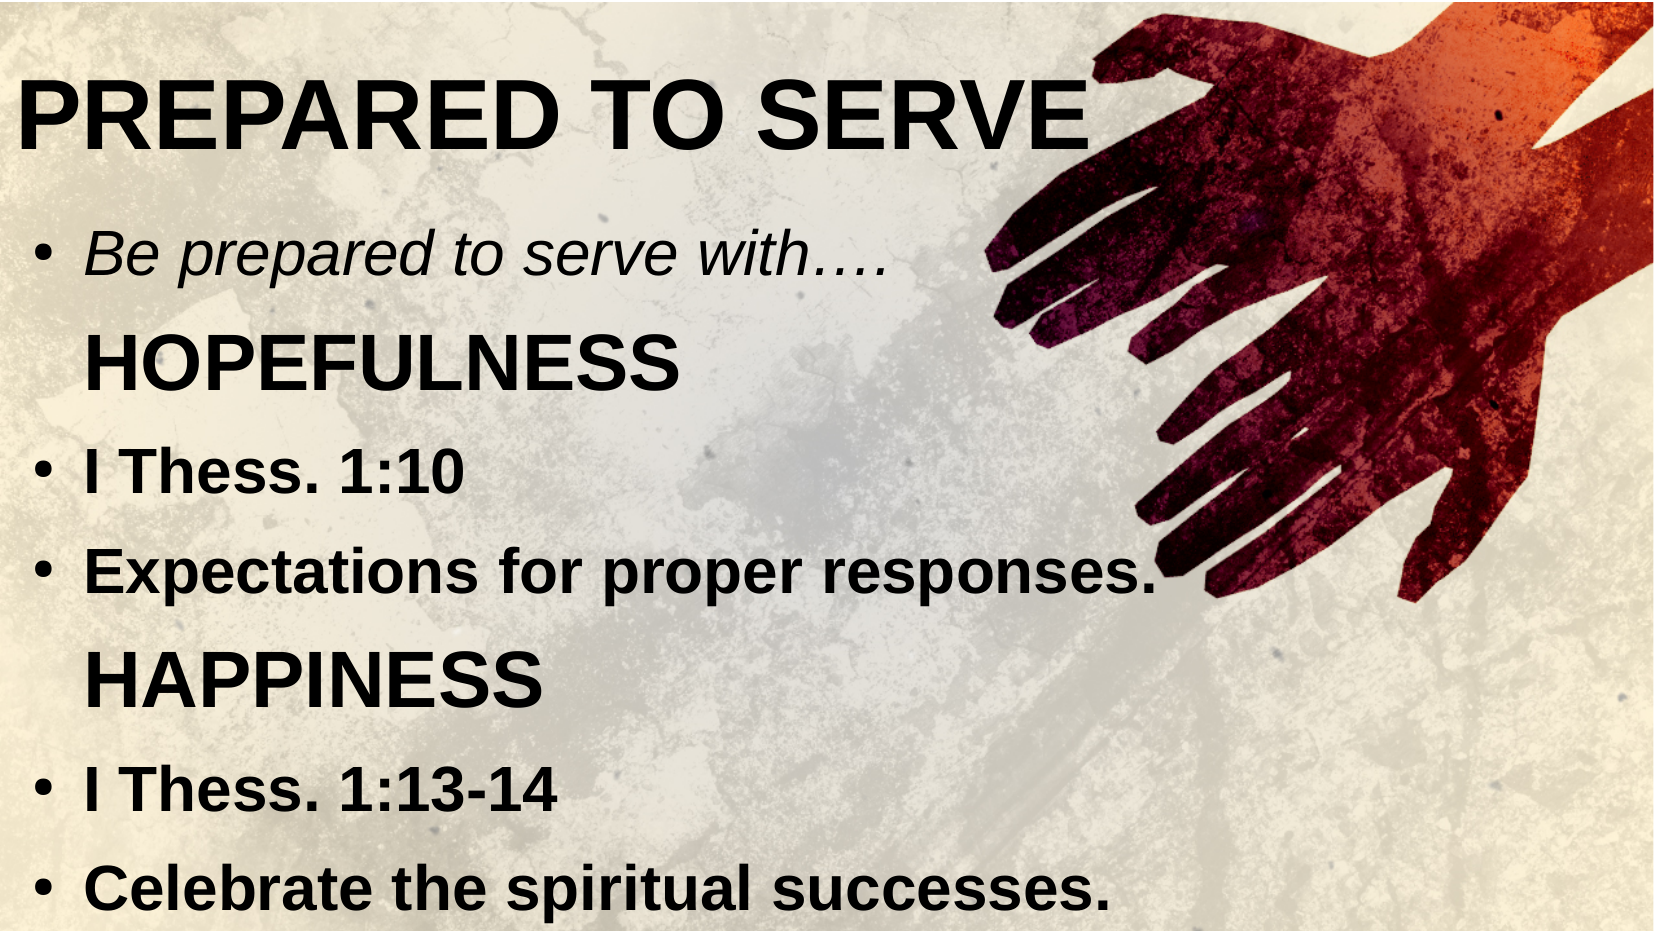

# PREPARED TO SERVE
Be prepared to serve with….
HOPEFULNESS
I Thess. 1:10
Expectations for proper responses.
HAPPINESS
I Thess. 1:13-14
Celebrate the spiritual successes.